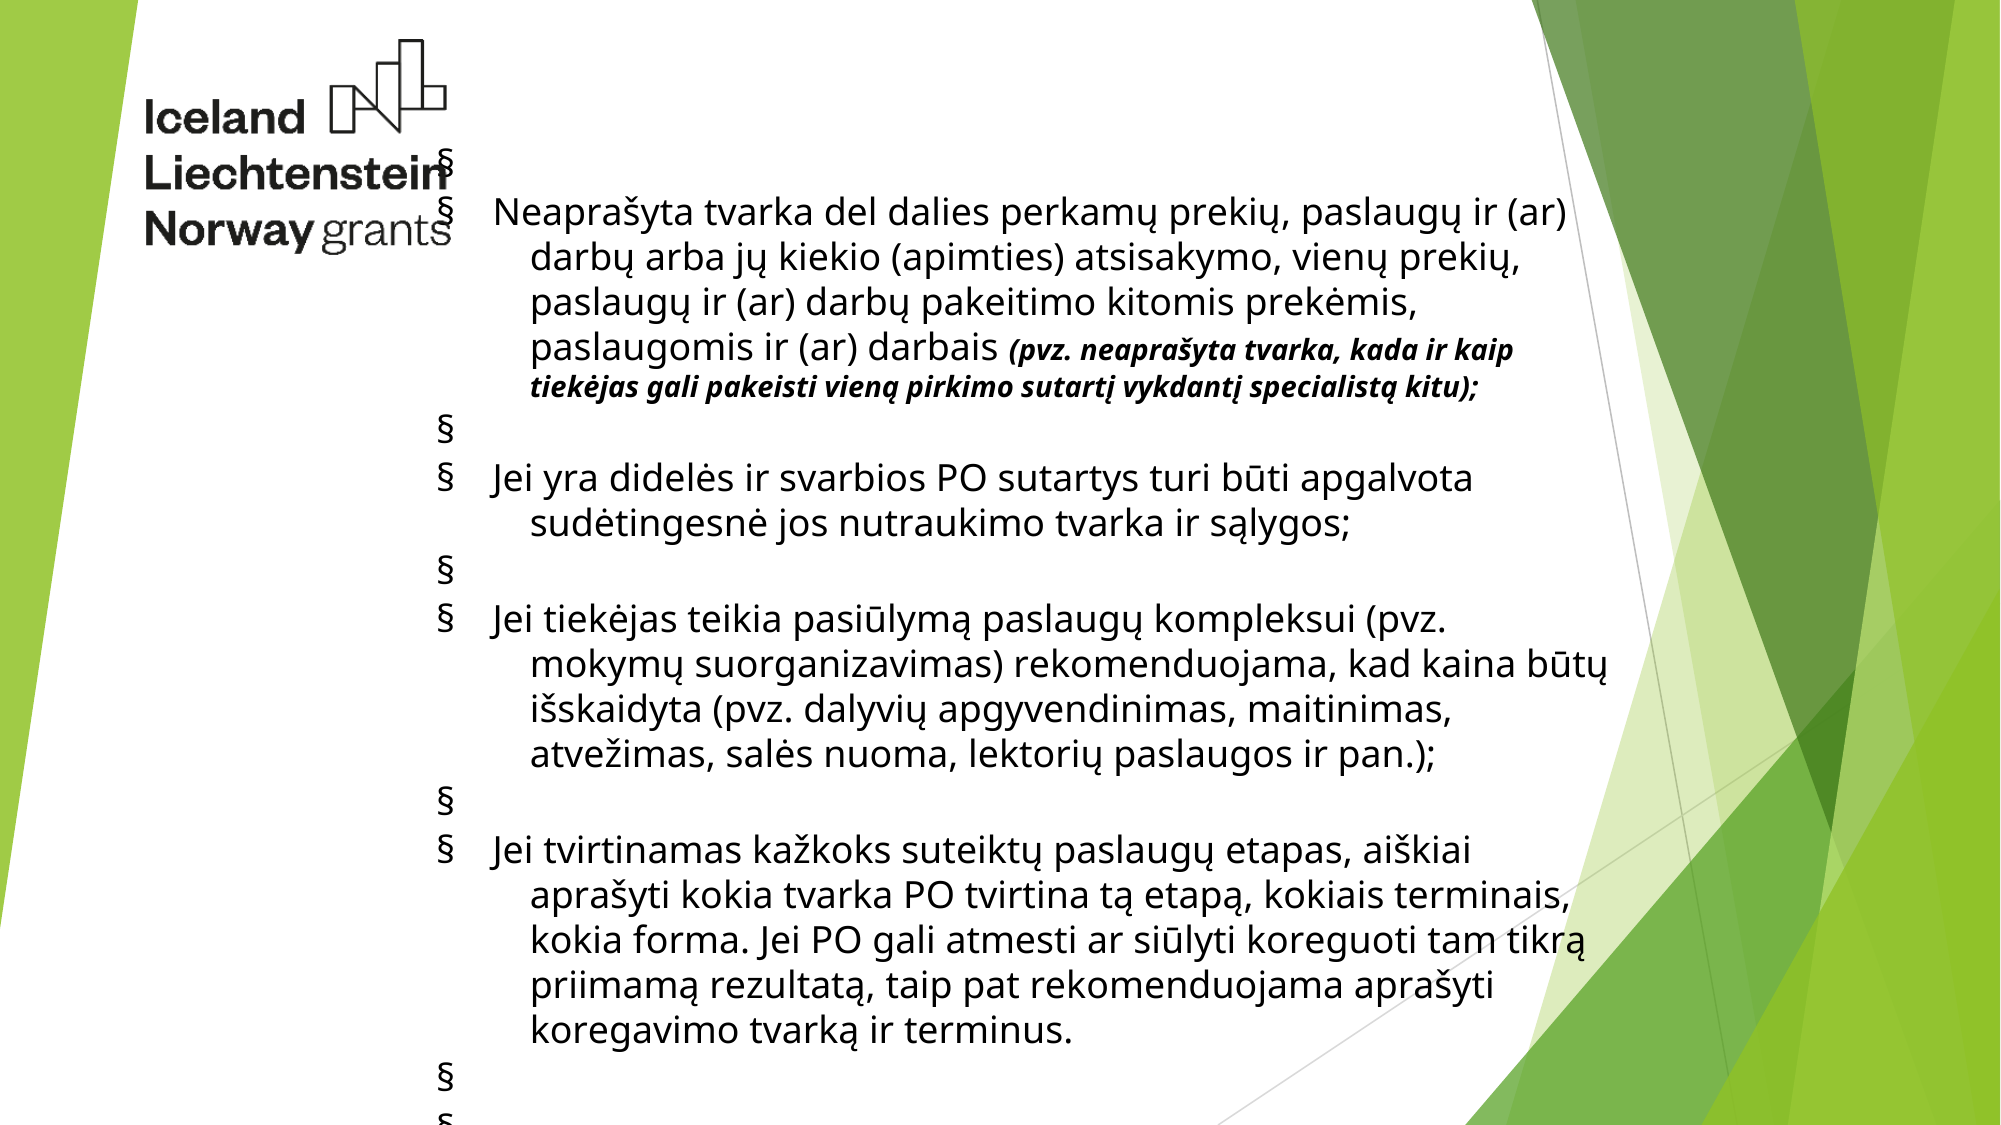

Neaprašyta tvarka del dalies perkamų prekių, paslaugų ir (ar) darbų arba jų kiekio (apimties) atsisakymo, vienų prekių, paslaugų ir (ar) darbų pakeitimo kitomis prekėmis, paslaugomis ir (ar) darbais (pvz. neaprašyta tvarka, kada ir kaip tiekėjas gali pakeisti vieną pirkimo sutartį vykdantį specialistą kitu);
 Jei yra didelės ir svarbios PO sutartys turi būti apgalvota sudėtingesnė jos nutraukimo tvarka ir sąlygos;
 Jei tiekėjas teikia pasiūlymą paslaugų kompleksui (pvz. mokymų suorganizavimas) rekomenduojama, kad kaina būtų išskaidyta (pvz. dalyvių apgyvendinimas, maitinimas, atvežimas, salės nuoma, lektorių paslaugos ir pan.);
 Jei tvirtinamas kažkoks suteiktų paslaugų etapas, aiškiai aprašyti kokia tvarka PO tvirtina tą etapą, kokiais terminais, kokia forma. Jei PO gali atmesti ar siūlyti koreguoti tam tikrą priimamą rezultatą, taip pat rekomenduojama aprašyti koregavimo tvarką ir terminus.